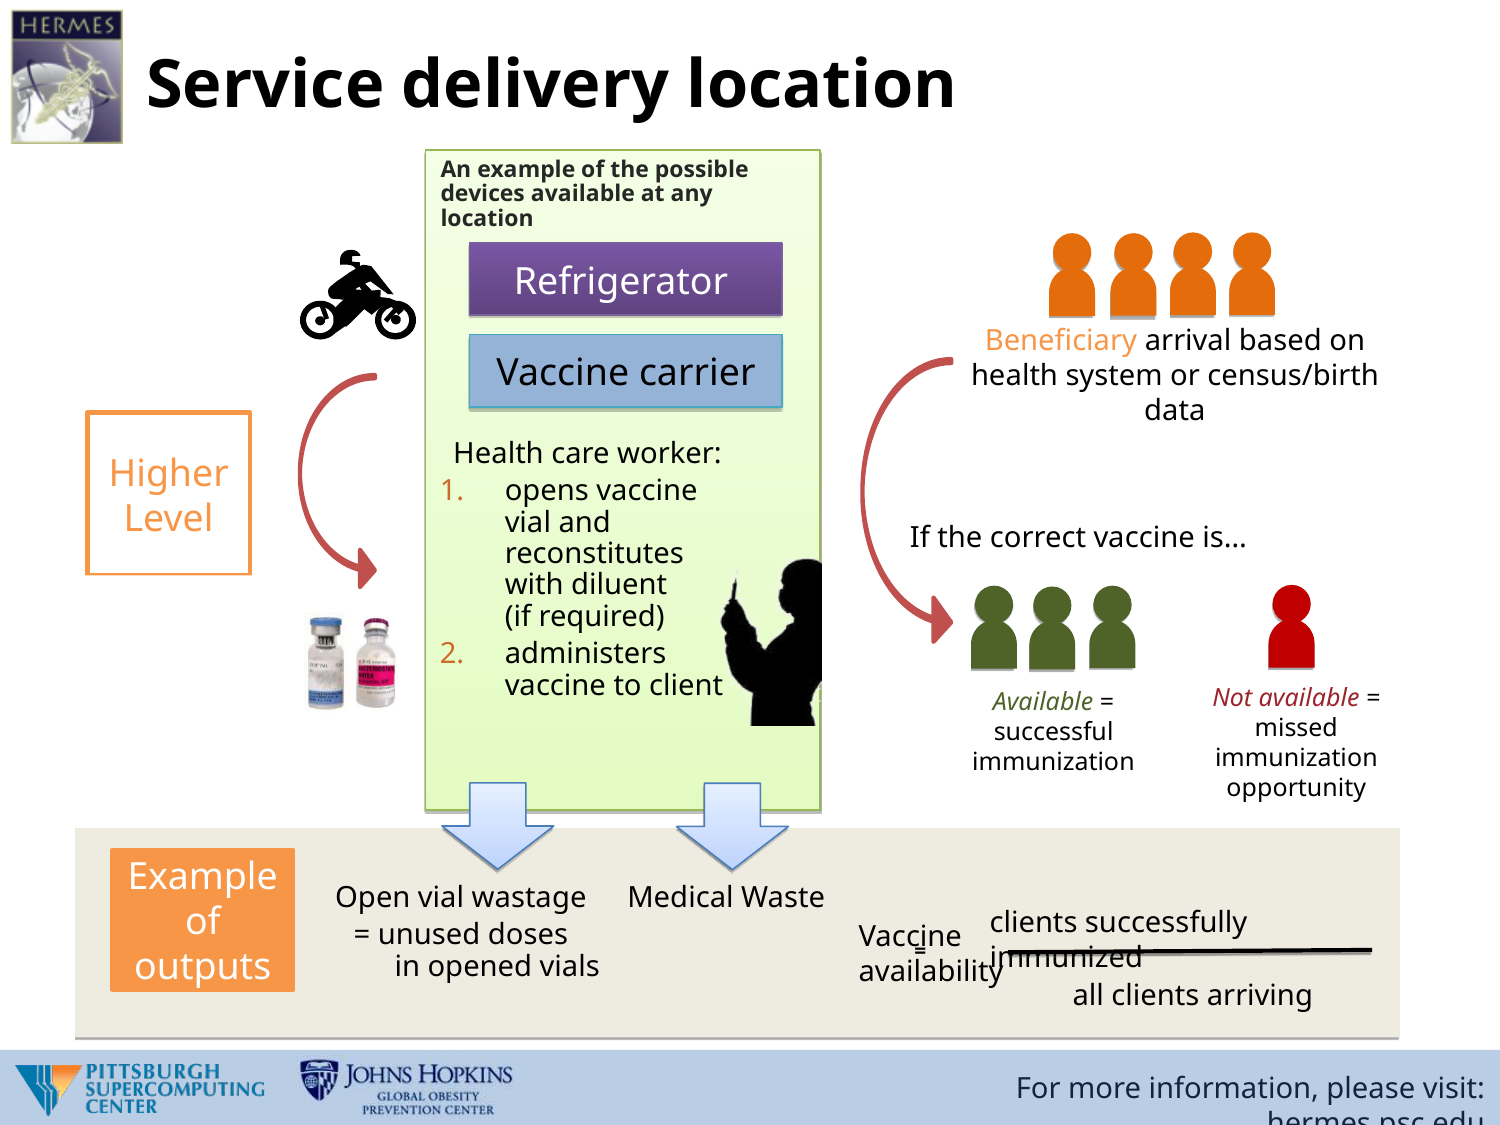

# Service delivery location
An example of the possible devices available at any location
Refrigerator
Beneficiary arrival based on health system or census/birth data
Vaccine carrier
Higher Level
Health care worker:
opens vaccine vial and reconstitutes with diluent
(if required)
administers vaccine to client
If the correct vaccine is…
Not available = missed immunization opportunity
Available = successful immunization
Example of outputs
Open vial wastage
= unused doses
in opened vials
Medical Waste
clients successfully immunized
Vaccine
availability
=
all clients arriving